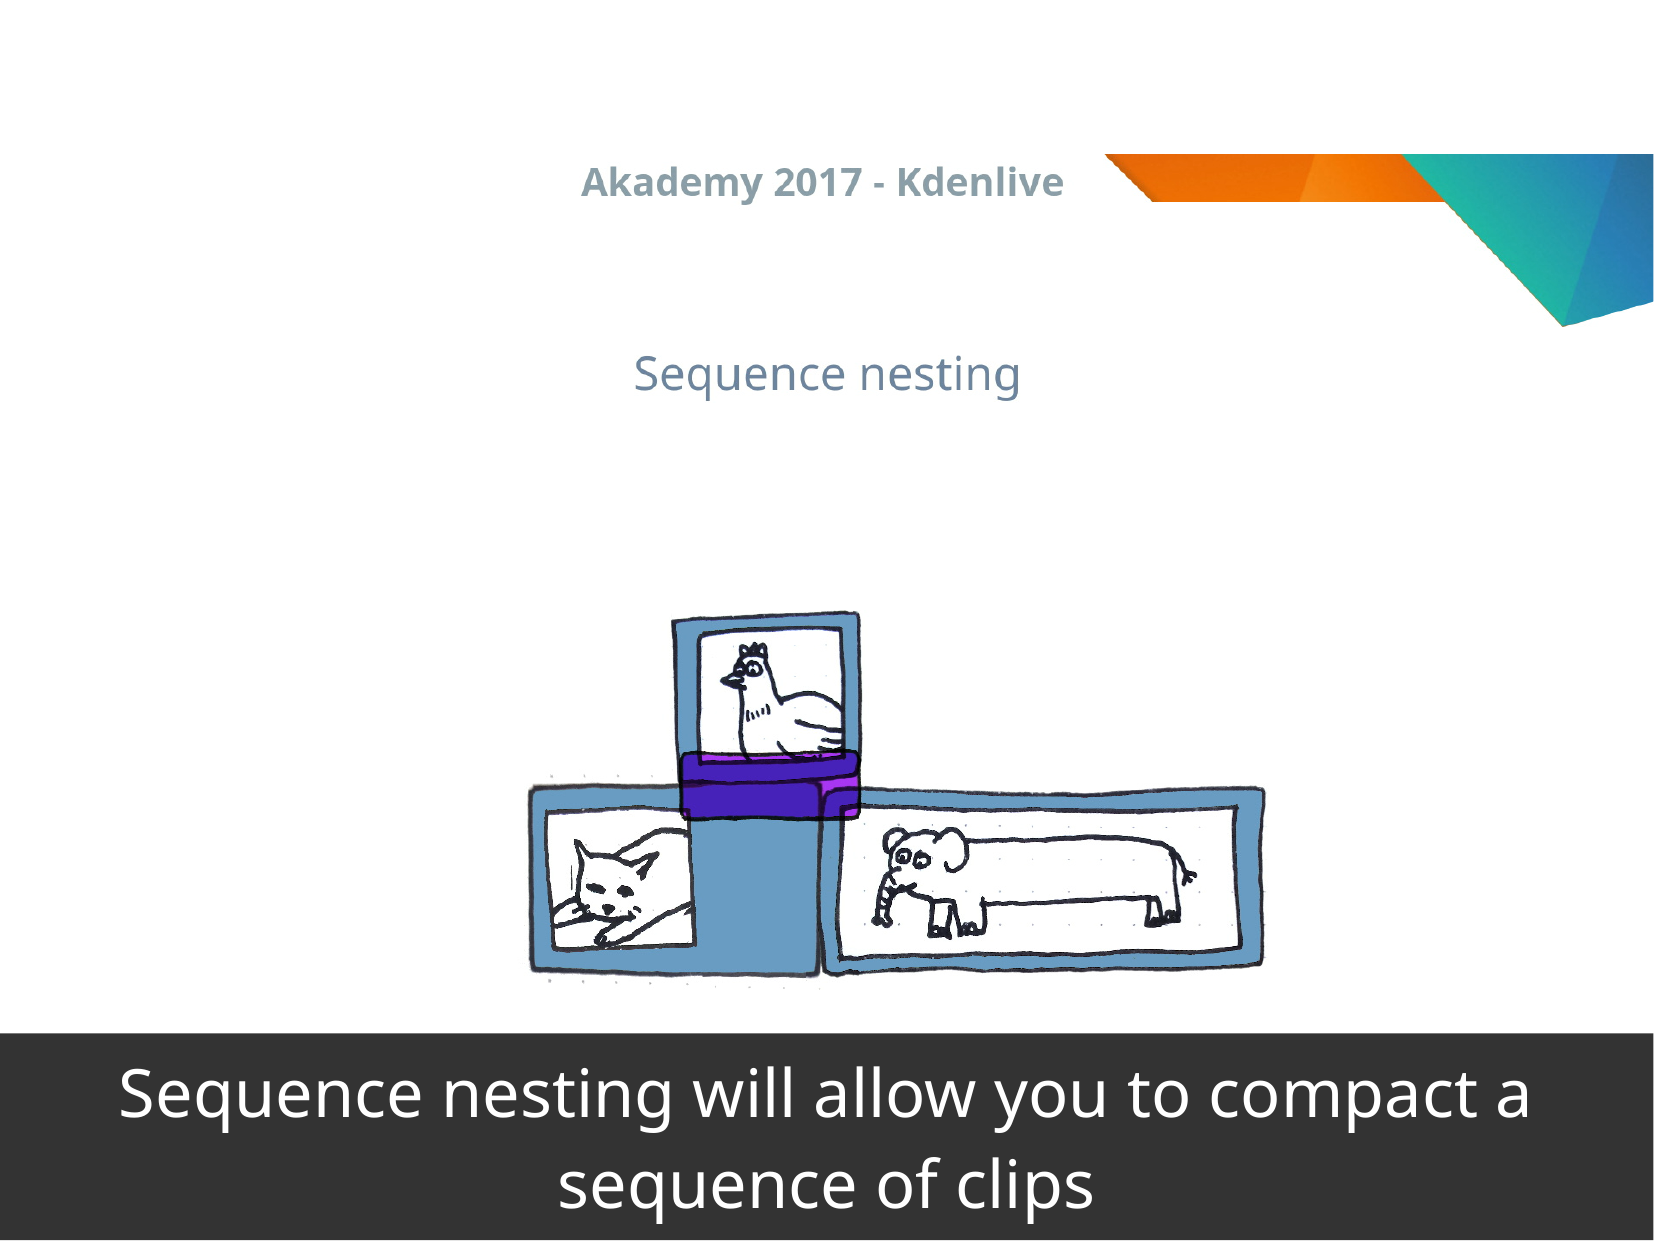

# Sequence nesting will allow you to compact a sequence of clips